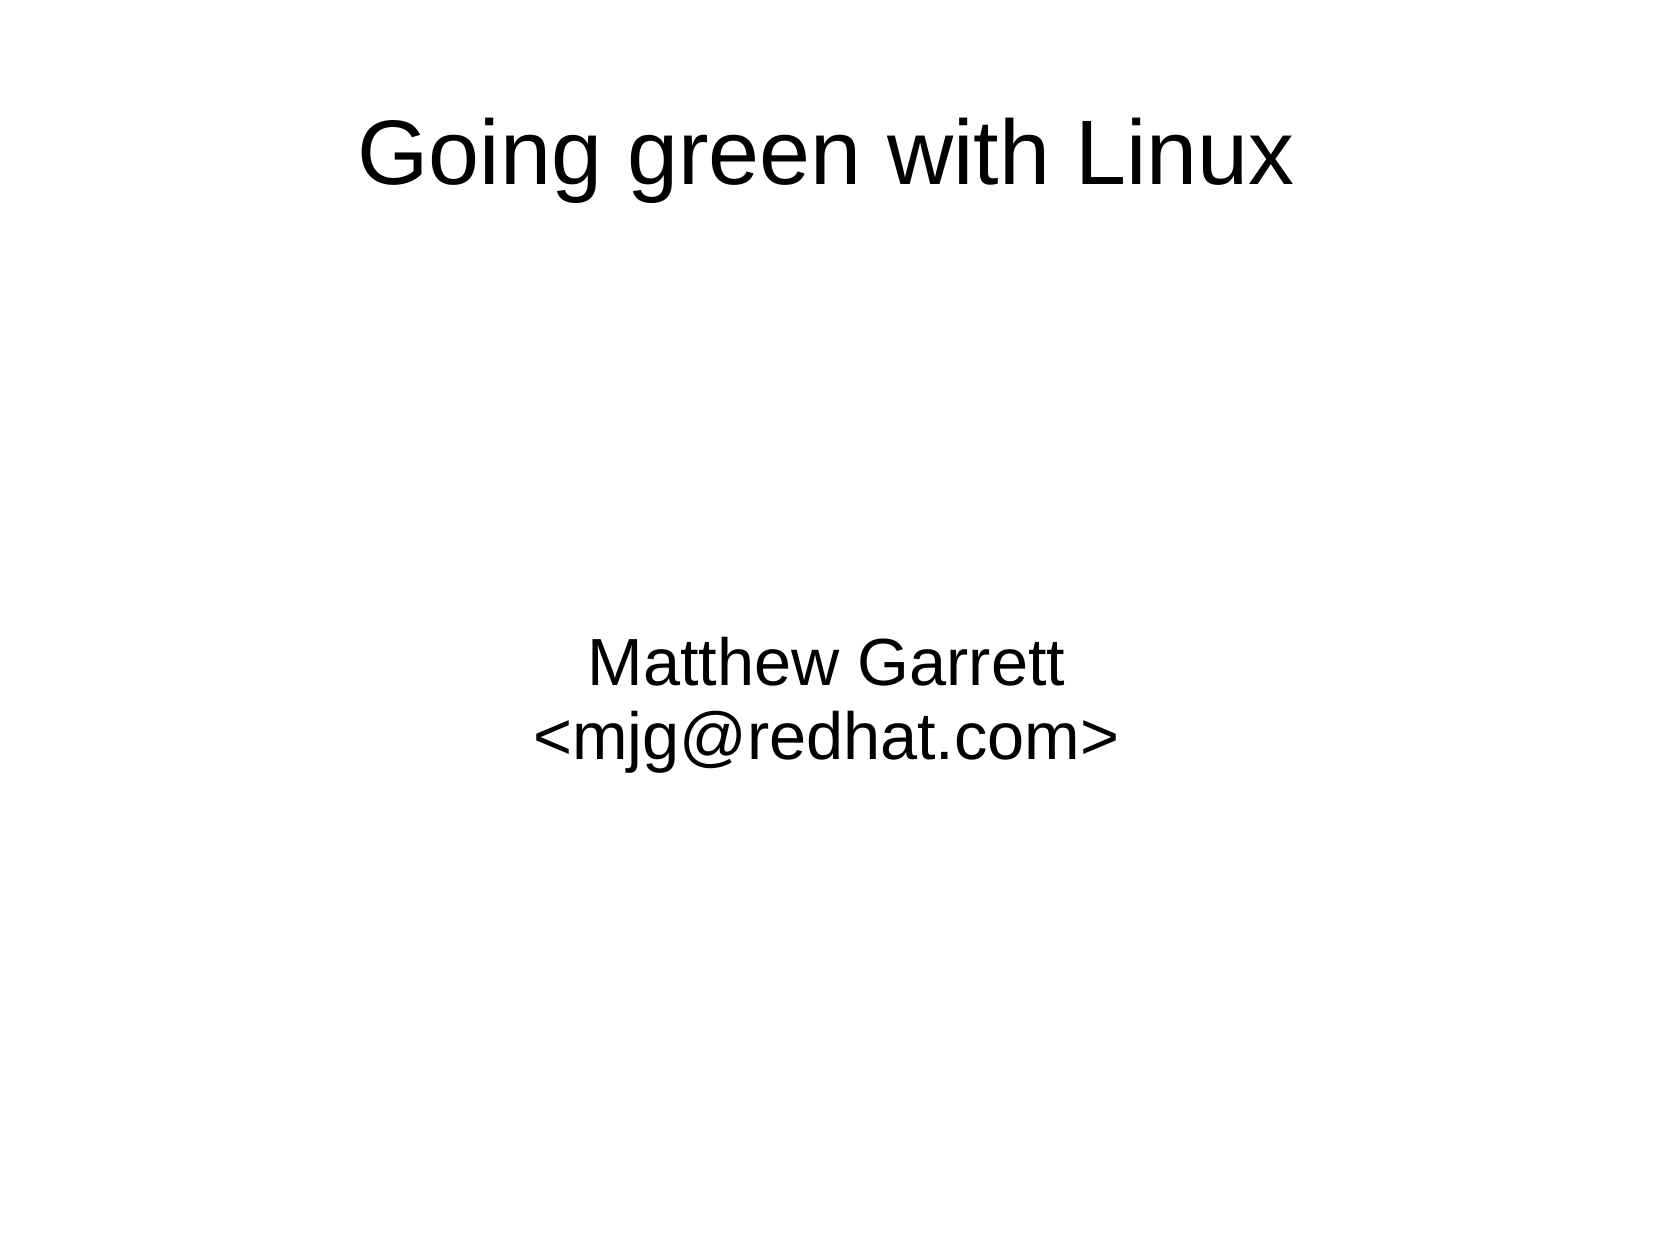

# Going green with Linux
Matthew Garrett
<mjg@redhat.com>